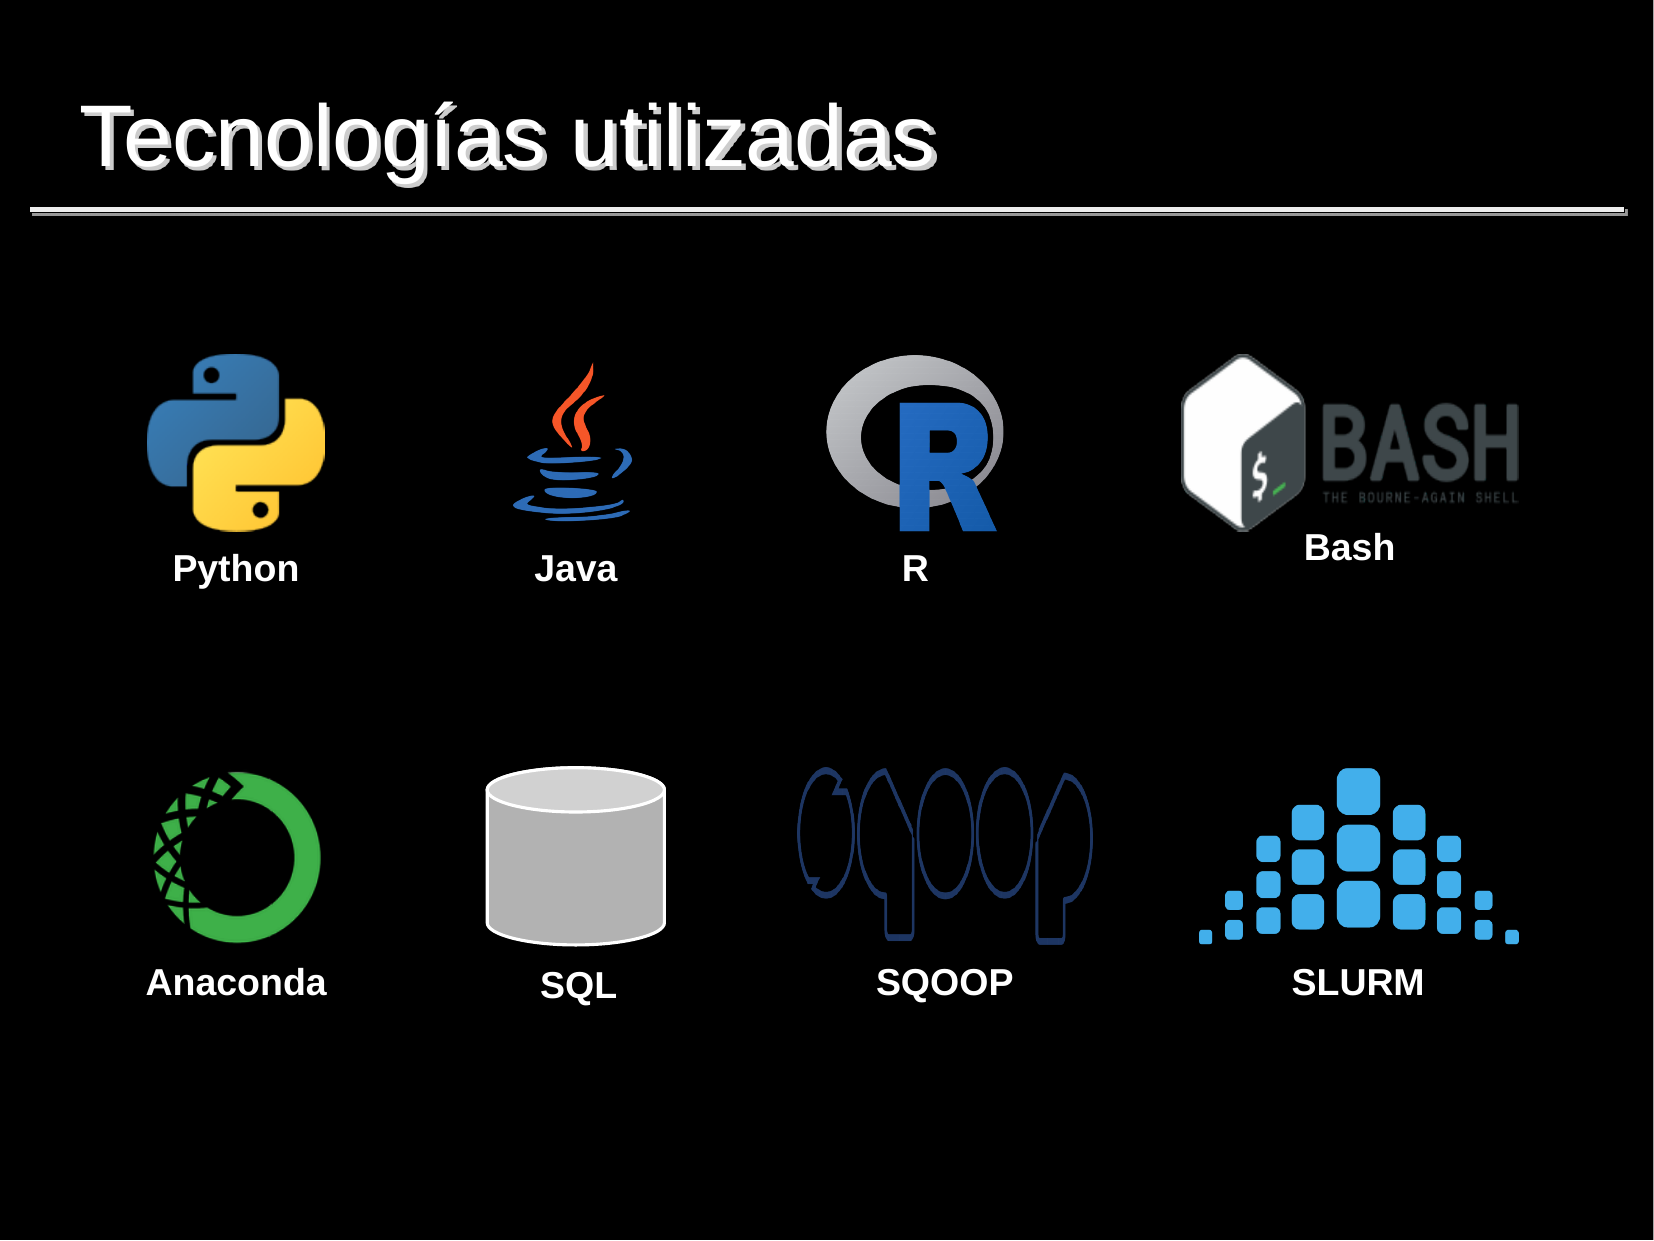

# Tecnologías utilizadas
Python
Java
R
Bash
Anaconda
SQOOP
SLURM
SQL